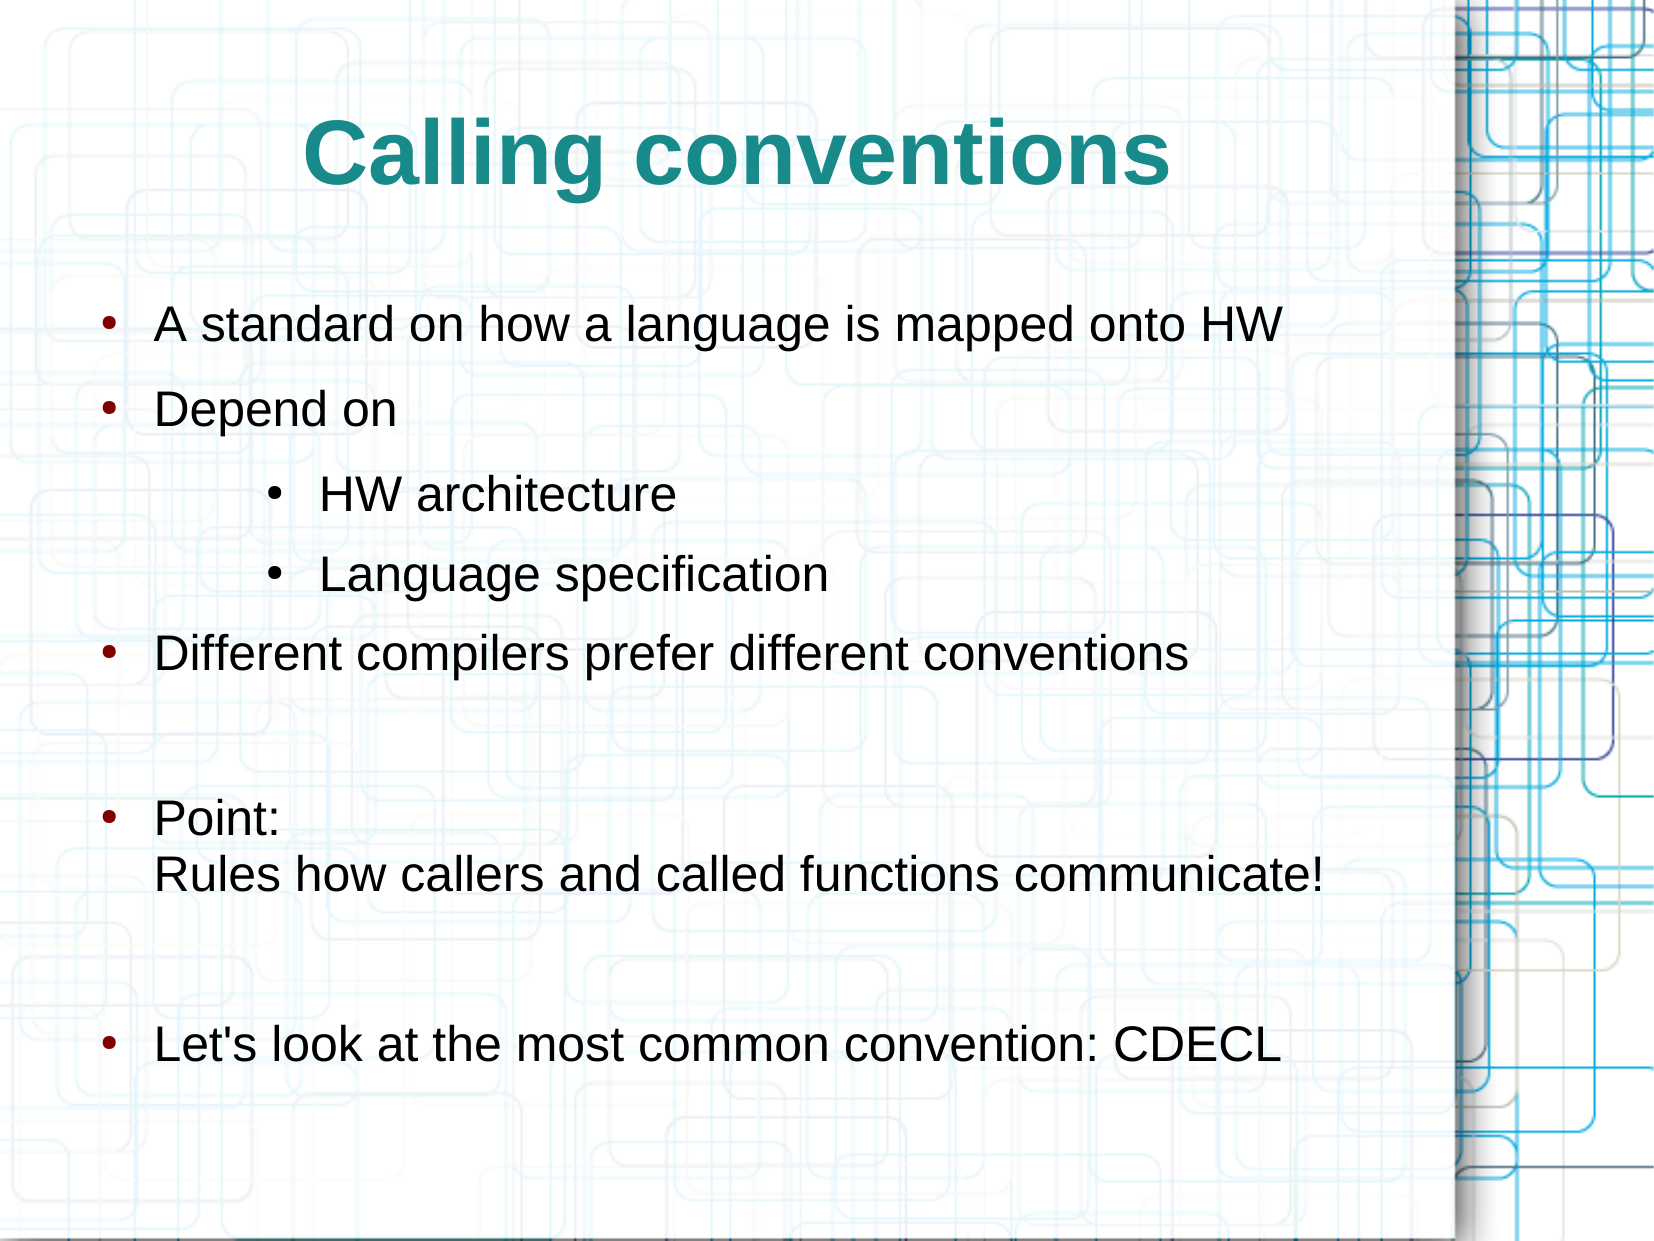

# Calling conventions
A standard on how a language is mapped onto HW
Depend on
HW architecture
Language specification
Different compilers prefer different conventions
Point:
Rules how callers and called functions communicate!
Let's look at the most common convention: CDECL